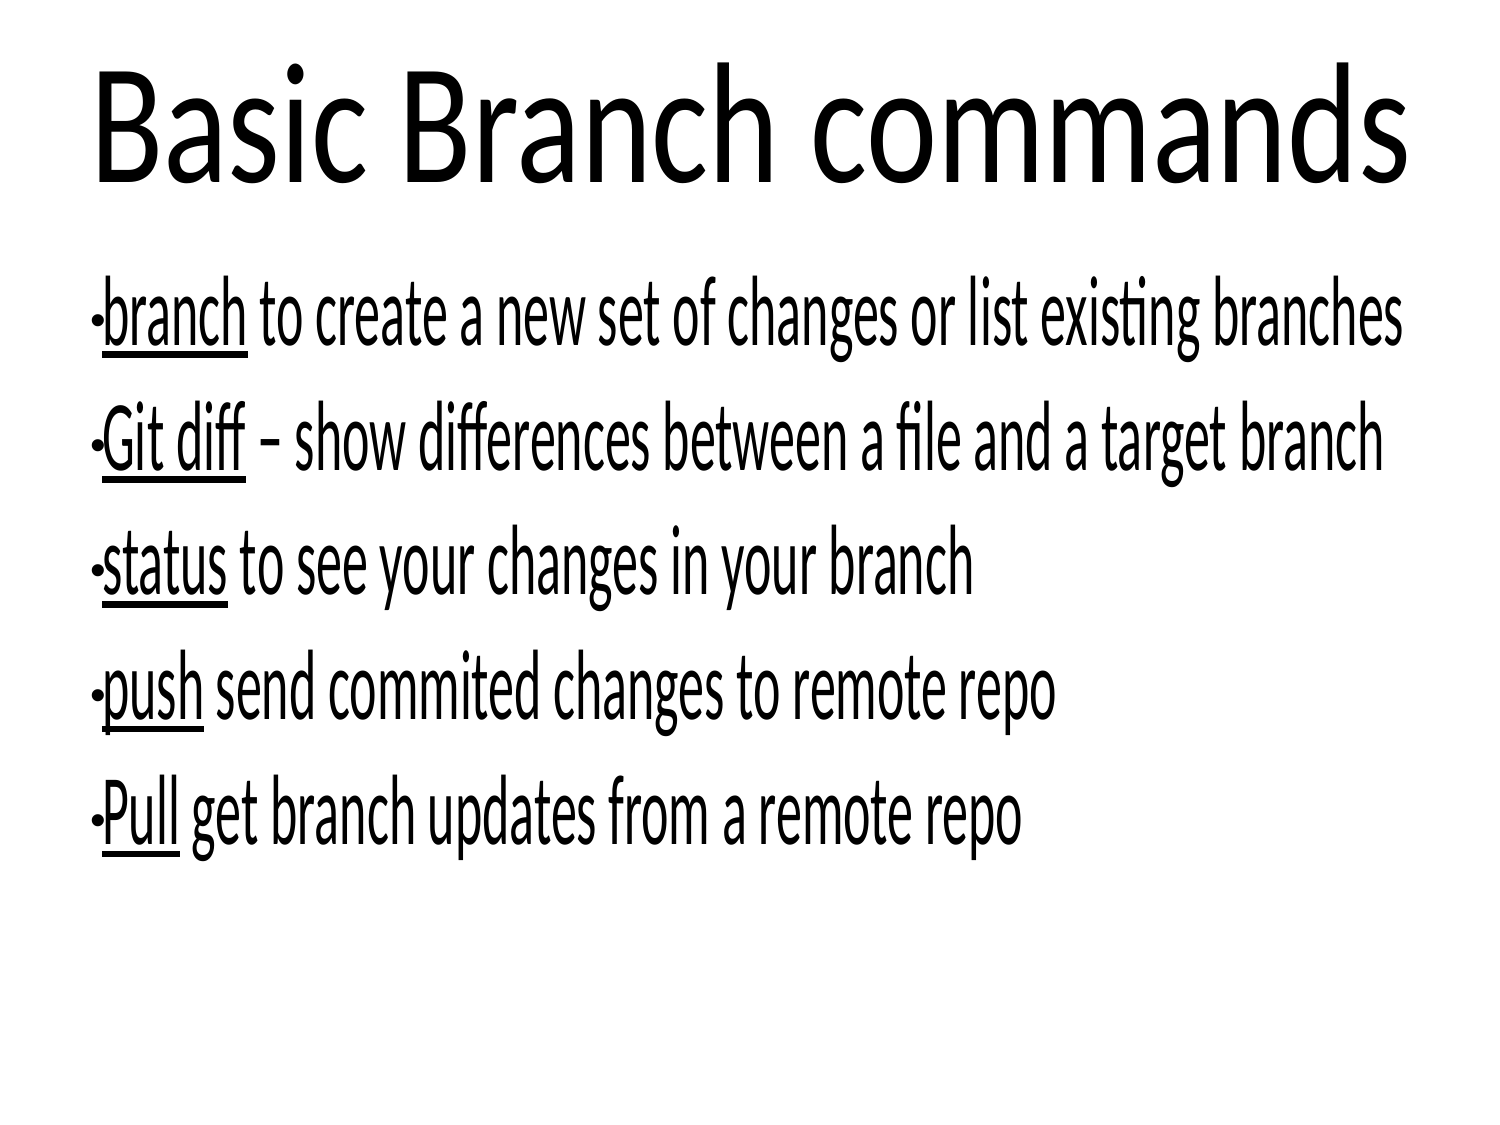

Basic Branch commands
branch to create a new set of changes or list existing branches
Git diff – show differences between a file and a target branch
status to see your changes in your branch
push send commited changes to remote repo
Pull get branch updates from a remote repo